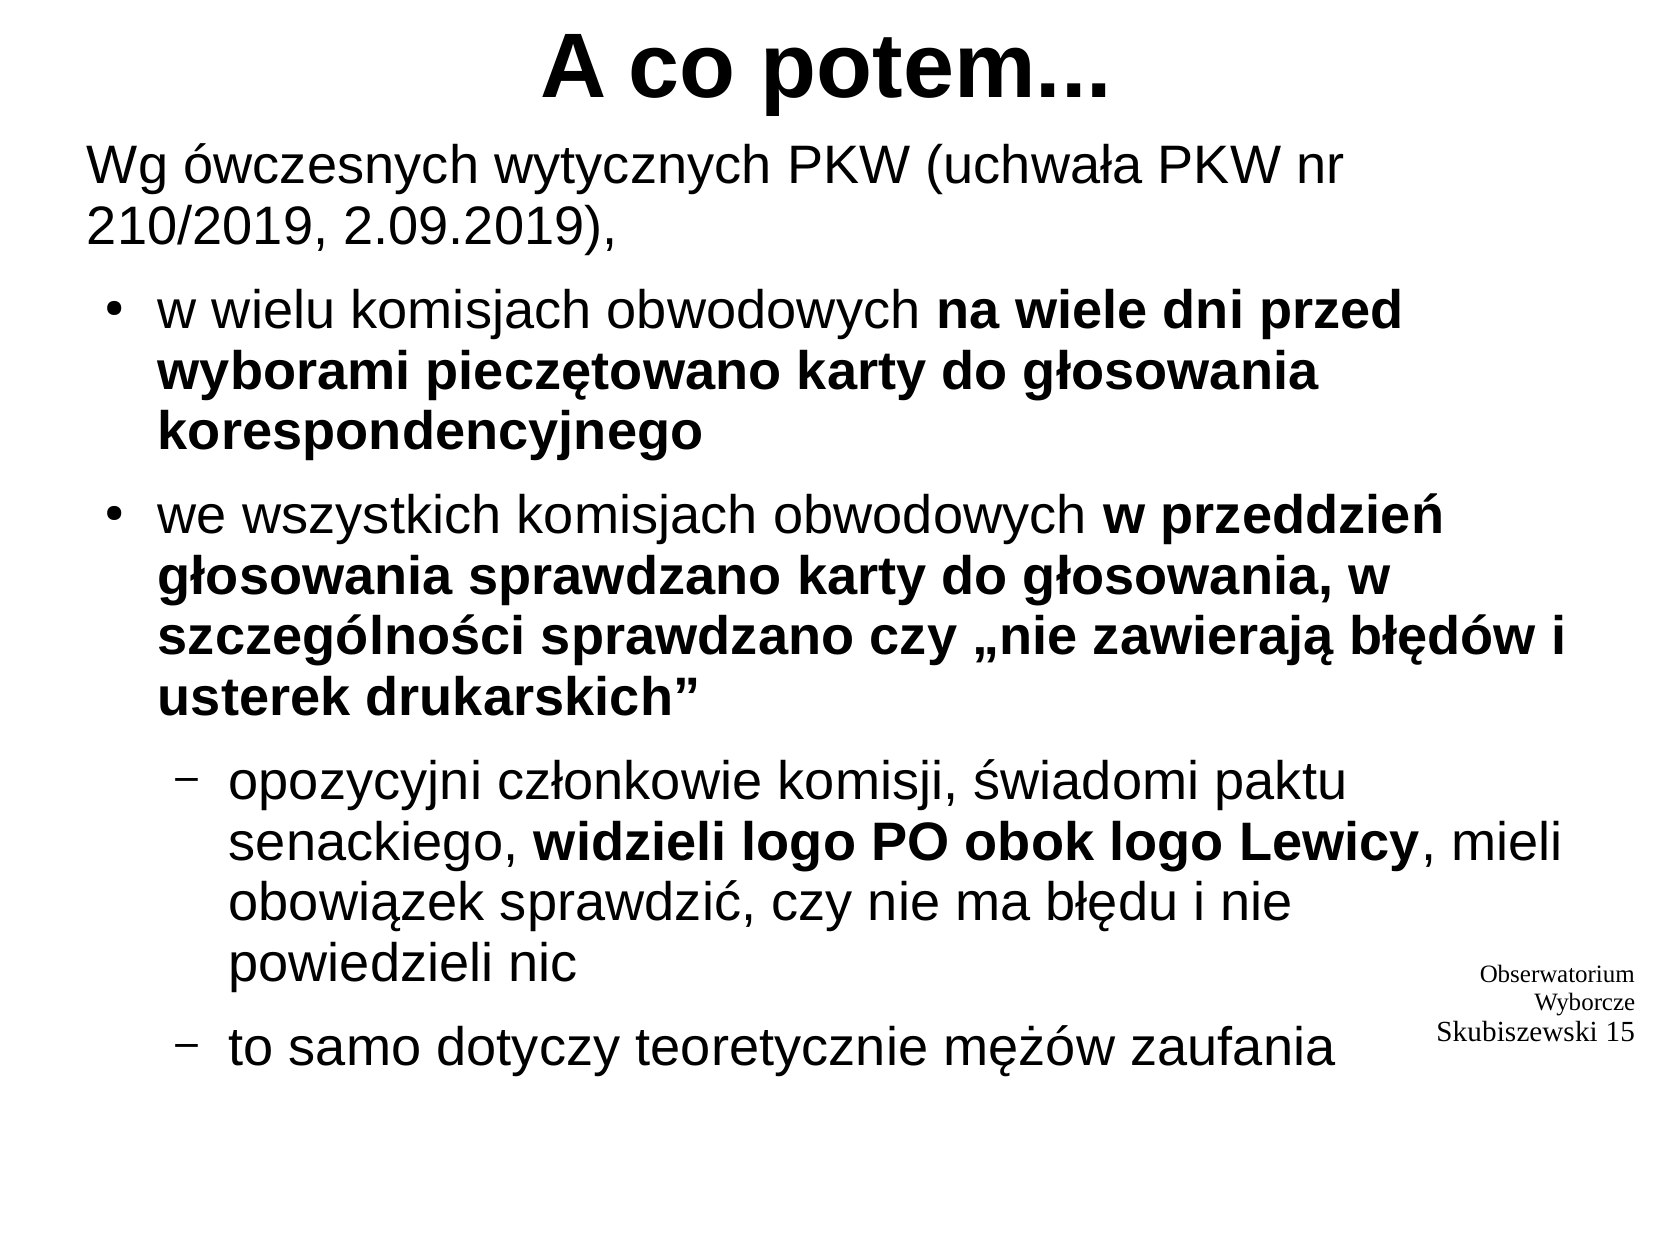

# A co potem...
Wg ówczesnych wytycznych PKW (uchwała PKW nr 210/2019, 2.09.2019),
w wielu komisjach obwodowych na wiele dni przed wyborami pieczętowano karty do głosowania korespondencyjnego
we wszystkich komisjach obwodowych w przeddzień głosowania sprawdzano karty do głosowania, w szczególności sprawdzano czy „nie zawierają błędów i usterek drukarskich”
opozycyjni członkowie komisji, świadomi paktu senackiego, widzieli logo PO obok logo Lewicy, mieli obowiązek sprawdzić, czy nie ma błędu i nie powiedzieli nic
to samo dotyczy teoretycznie mężów zaufania
15